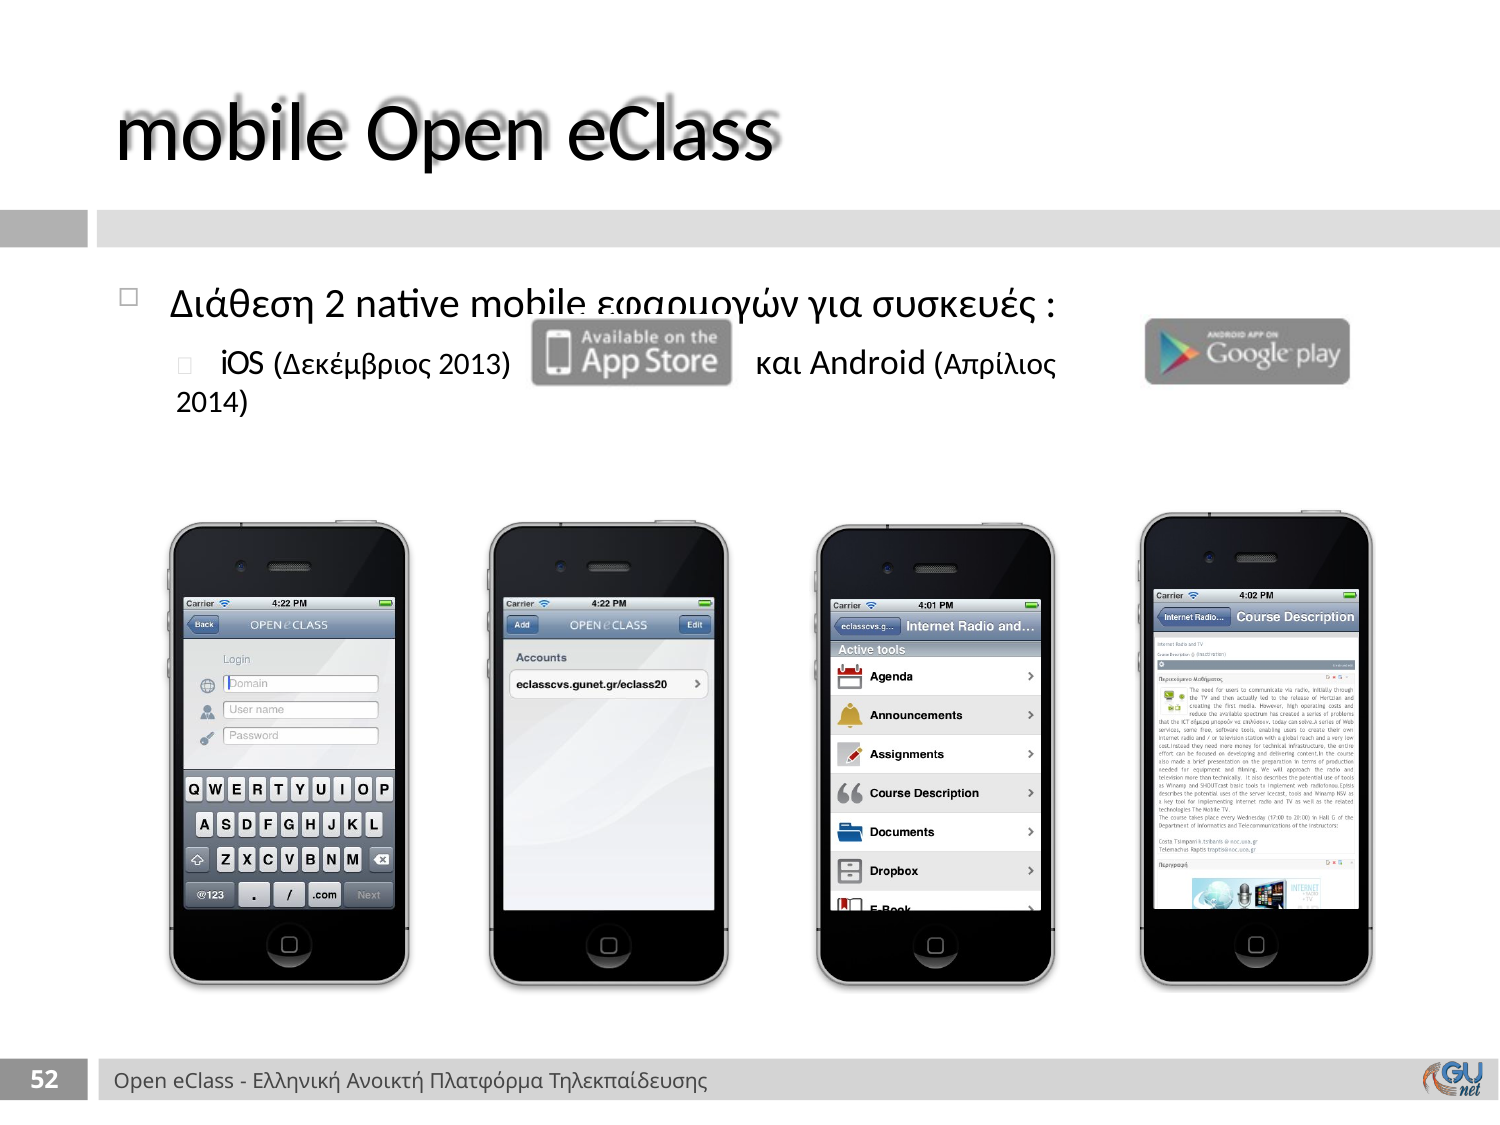

# mobile Open eClass
Διάθεση 2 native mobile εφαρμογών για συσκευές :
	iOS (Δεκέμβριος 2013)	και Android (Απρίλιος 2014)
52
Open eClass - Ελληνική Ανοικτή Πλατφόρμα Τηλεκπαίδευσης